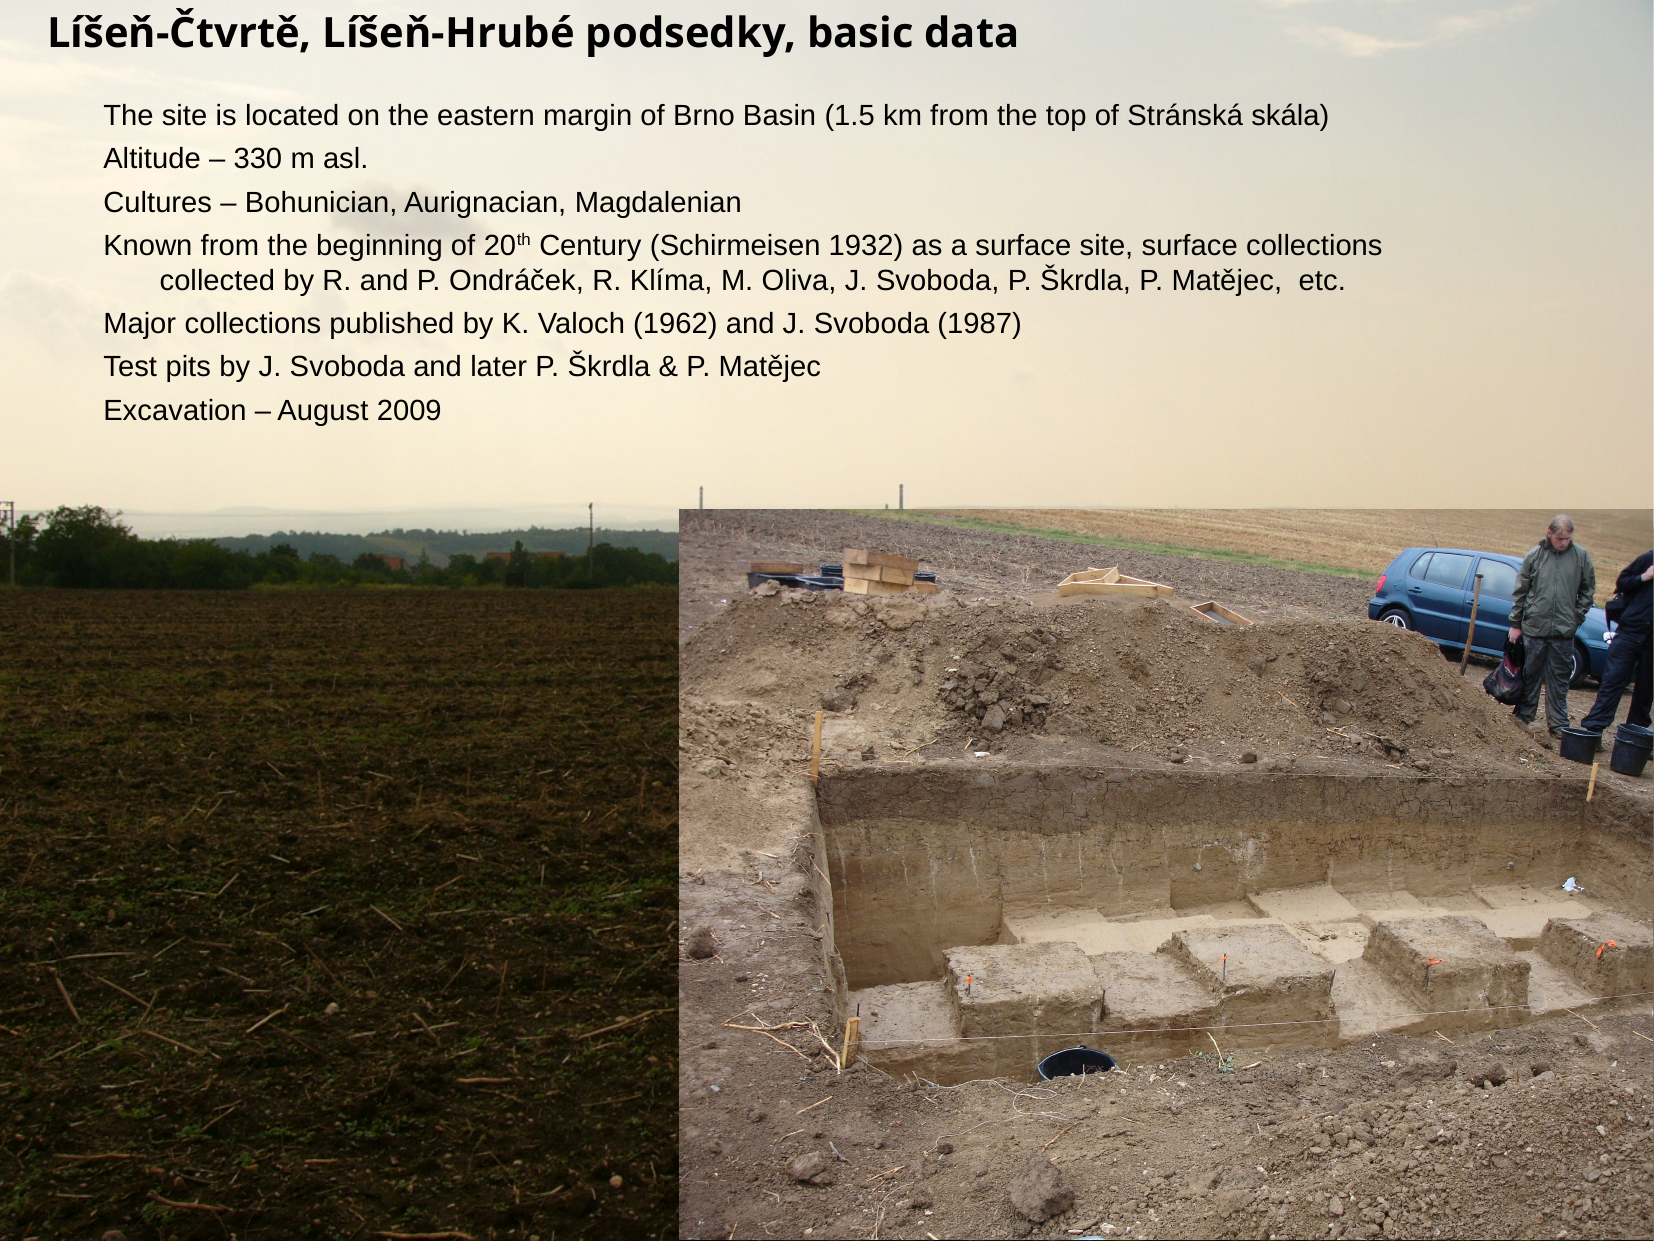

# Líšeň-Čtvrtě, Líšeň-Hrubé podsedky, basic data
The site is located on the eastern margin of Brno Basin (1.5 km from the top of Stránská skála)
Altitude – 330 m asl.
Cultures – Bohunician, Aurignacian, Magdalenian
Known from the beginning of 20th Century (Schirmeisen 1932) as a surface site, surface collections collected by R. and P. Ondráček, R. Klíma, M. Oliva, J. Svoboda, P. Škrdla, P. Matějec, etc.
Major collections published by K. Valoch (1962) and J. Svoboda (1987)
Test pits by J. Svoboda and later P. Škrdla & P. Matějec
Excavation – August 2009